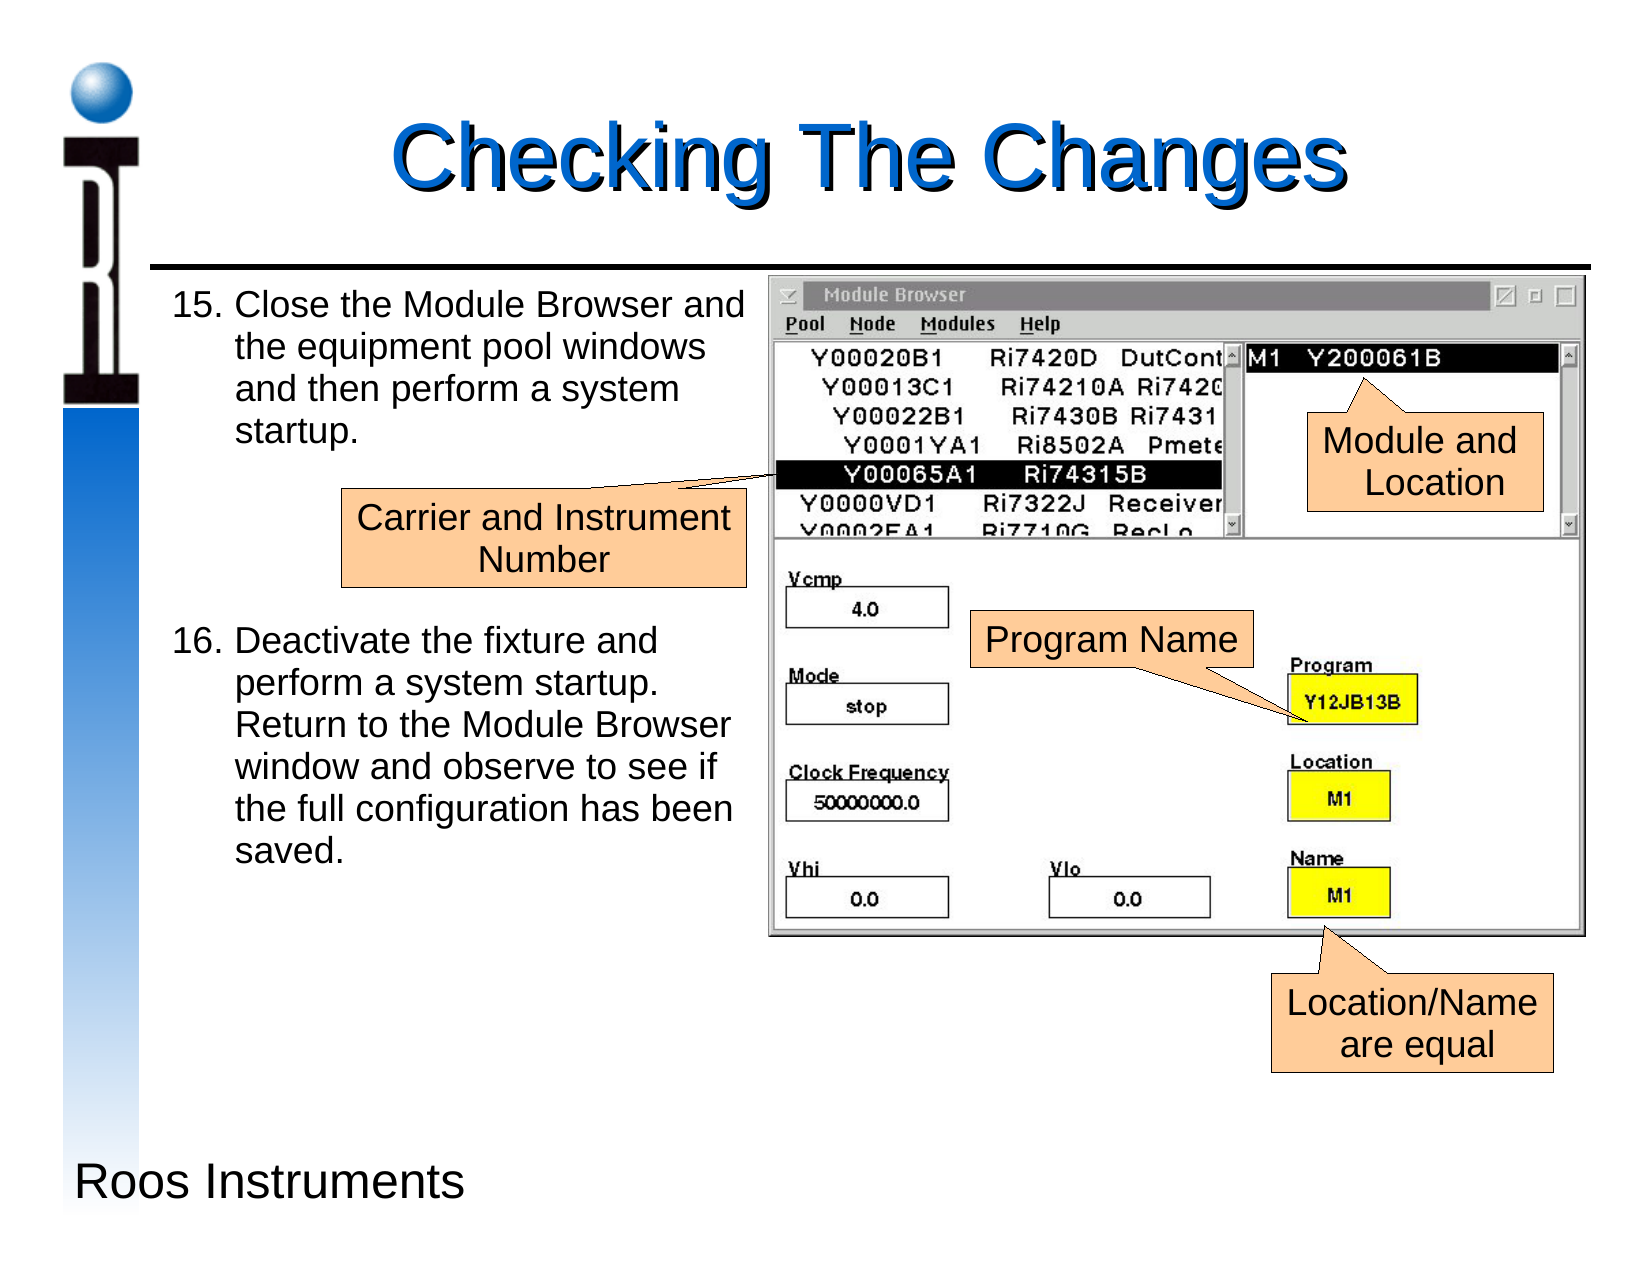

# Checking The Changes
15. Close the Module Browser and the equipment pool windows
 and then perform a system
 startup.
16. Deactivate the fixture and
 perform a system startup.
 Return to the Module Browser
 window and observe to see if
 the full configuration has been
 saved.
Module and
 Location
Carrier and Instrument
Number
Program Name
Location/Name
 are equal